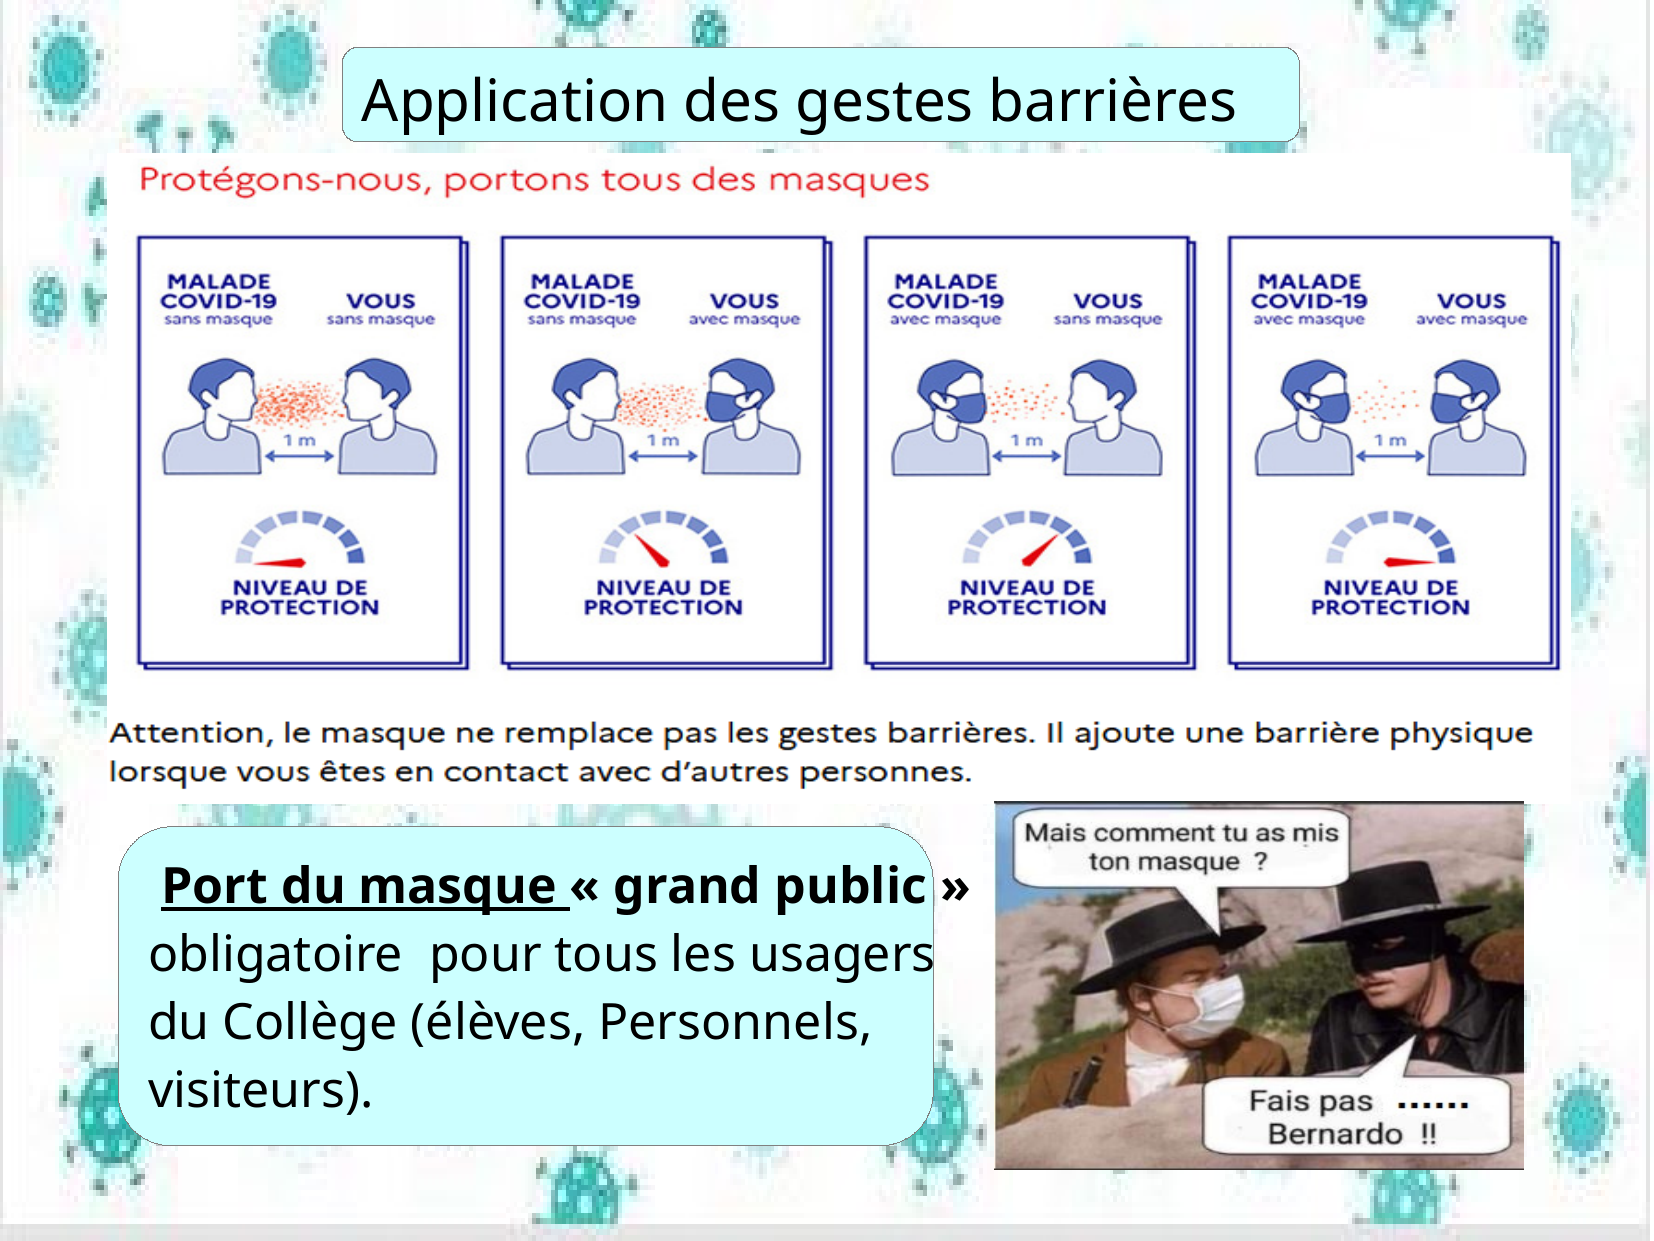

Application des gestes barrières
 Port du masque « grand public »
obligatoire pour tous les usagers
du Collège (élèves, Personnels,
visiteurs).